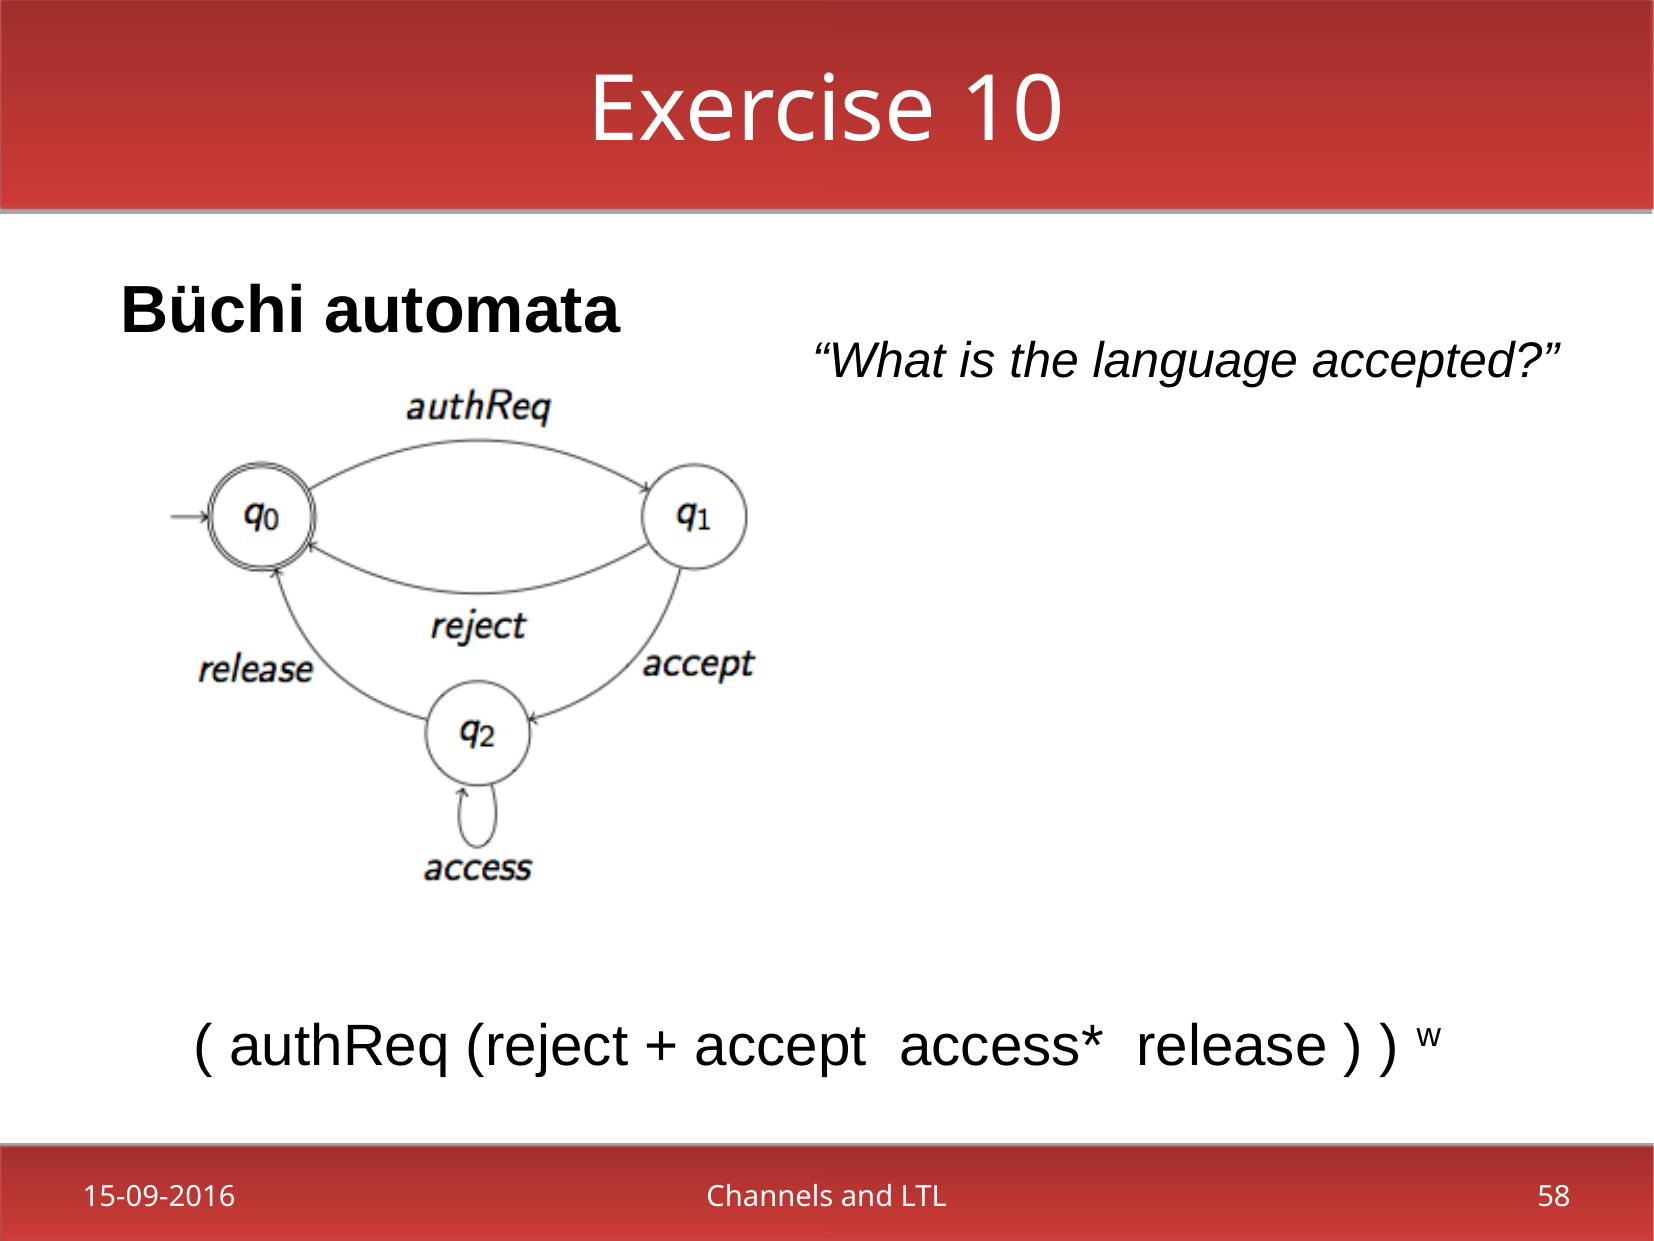

# Exercise 10
Büchi automata
“What is the language accepted?”
( authReq (reject + accept access* release ) ) w
15-09-2016
Channels and LTL
58